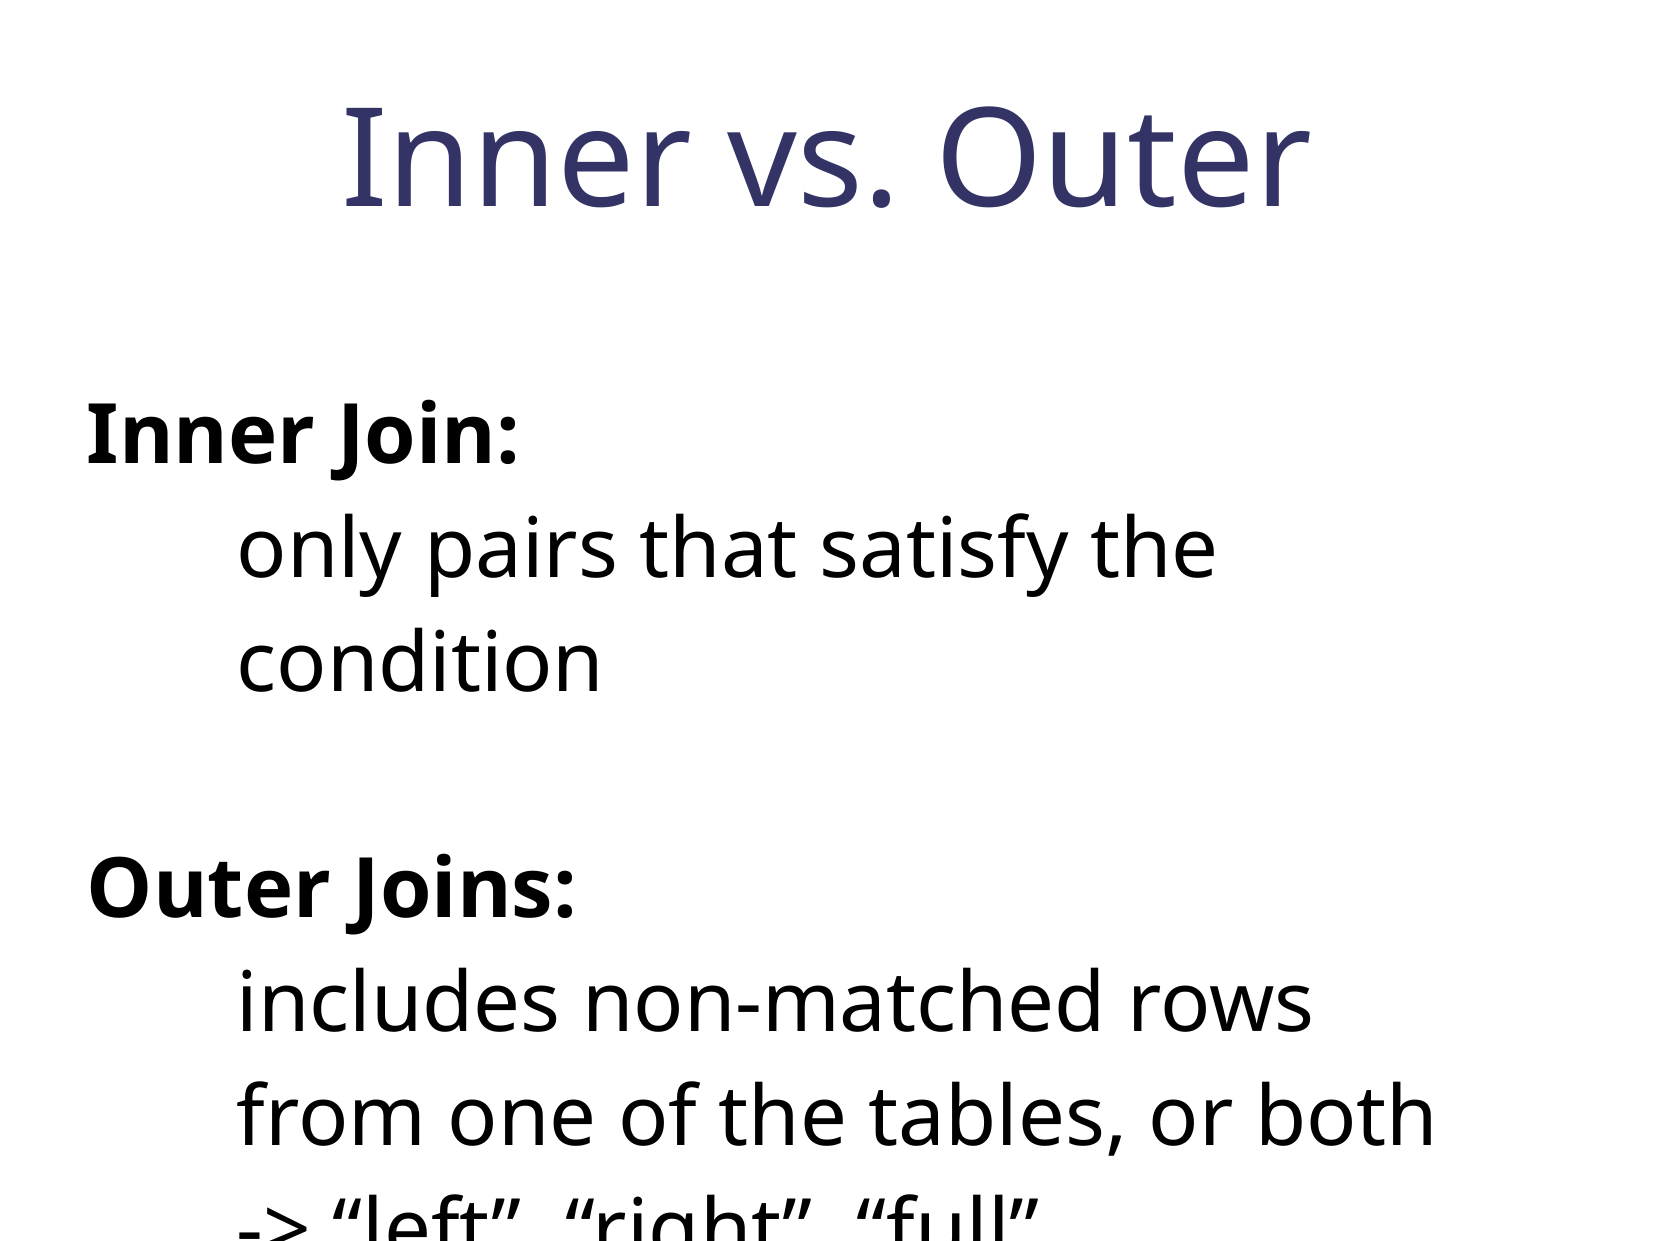

# Inner vs. Outer
Inner Join:
		only pairs that satisfy the
		condition
Outer Joins:
		includes non-matched rows
		from one of the tables, or both
		-> “left”, “right”, “full”